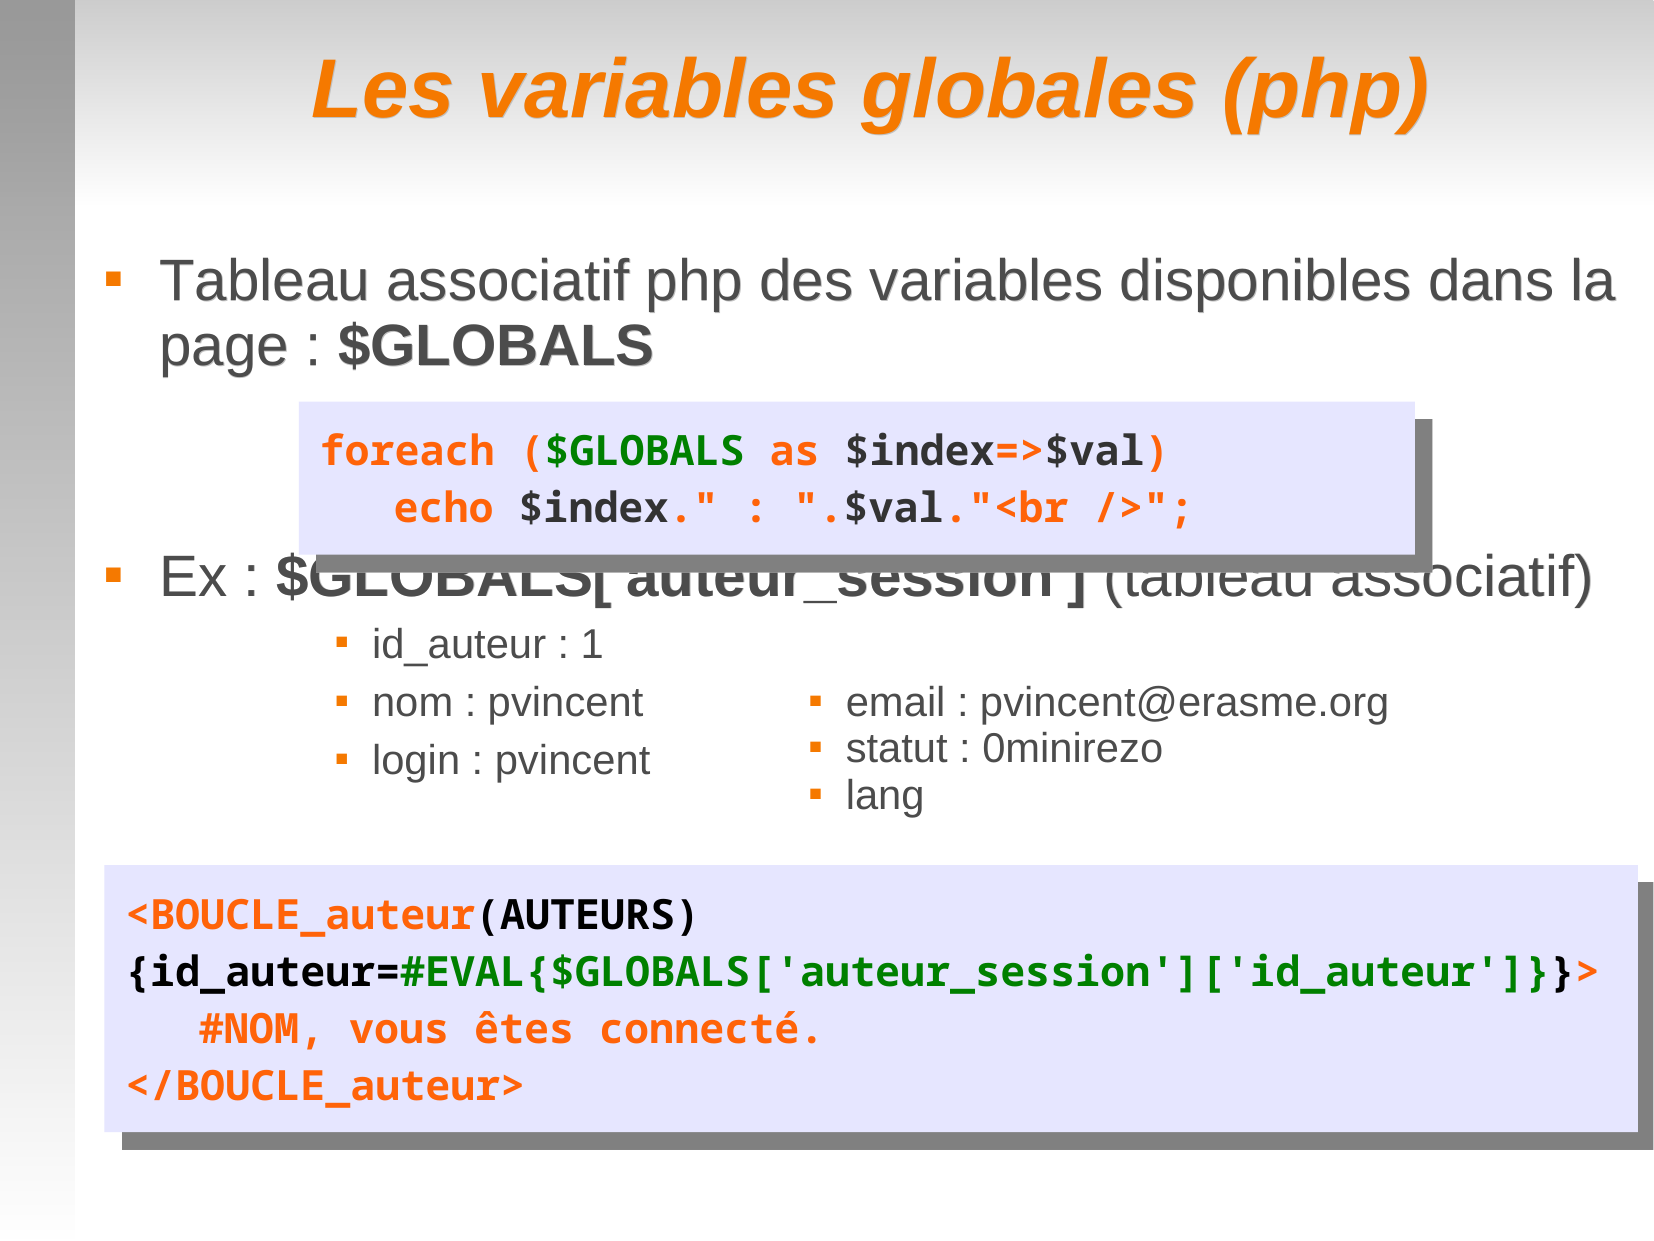

# Les variables globales (php)
Tableau associatif php des variables disponibles dans la page : $GLOBALS
Ex : $GLOBALS['auteur_session'] (tableau associatif)
id_auteur : 1
nom : pvincent
login : pvincent
foreach ($GLOBALS as $index=>$val)
	echo $index." : ".$val."<br />";
email : pvincent@erasme.org
statut : 0minirezo
lang
<BOUCLE_auteur(AUTEURS){id_auteur=#EVAL{$GLOBALS['auteur_session']['id_auteur']}}>
	#NOM, vous êtes connecté.
</BOUCLE_auteur>